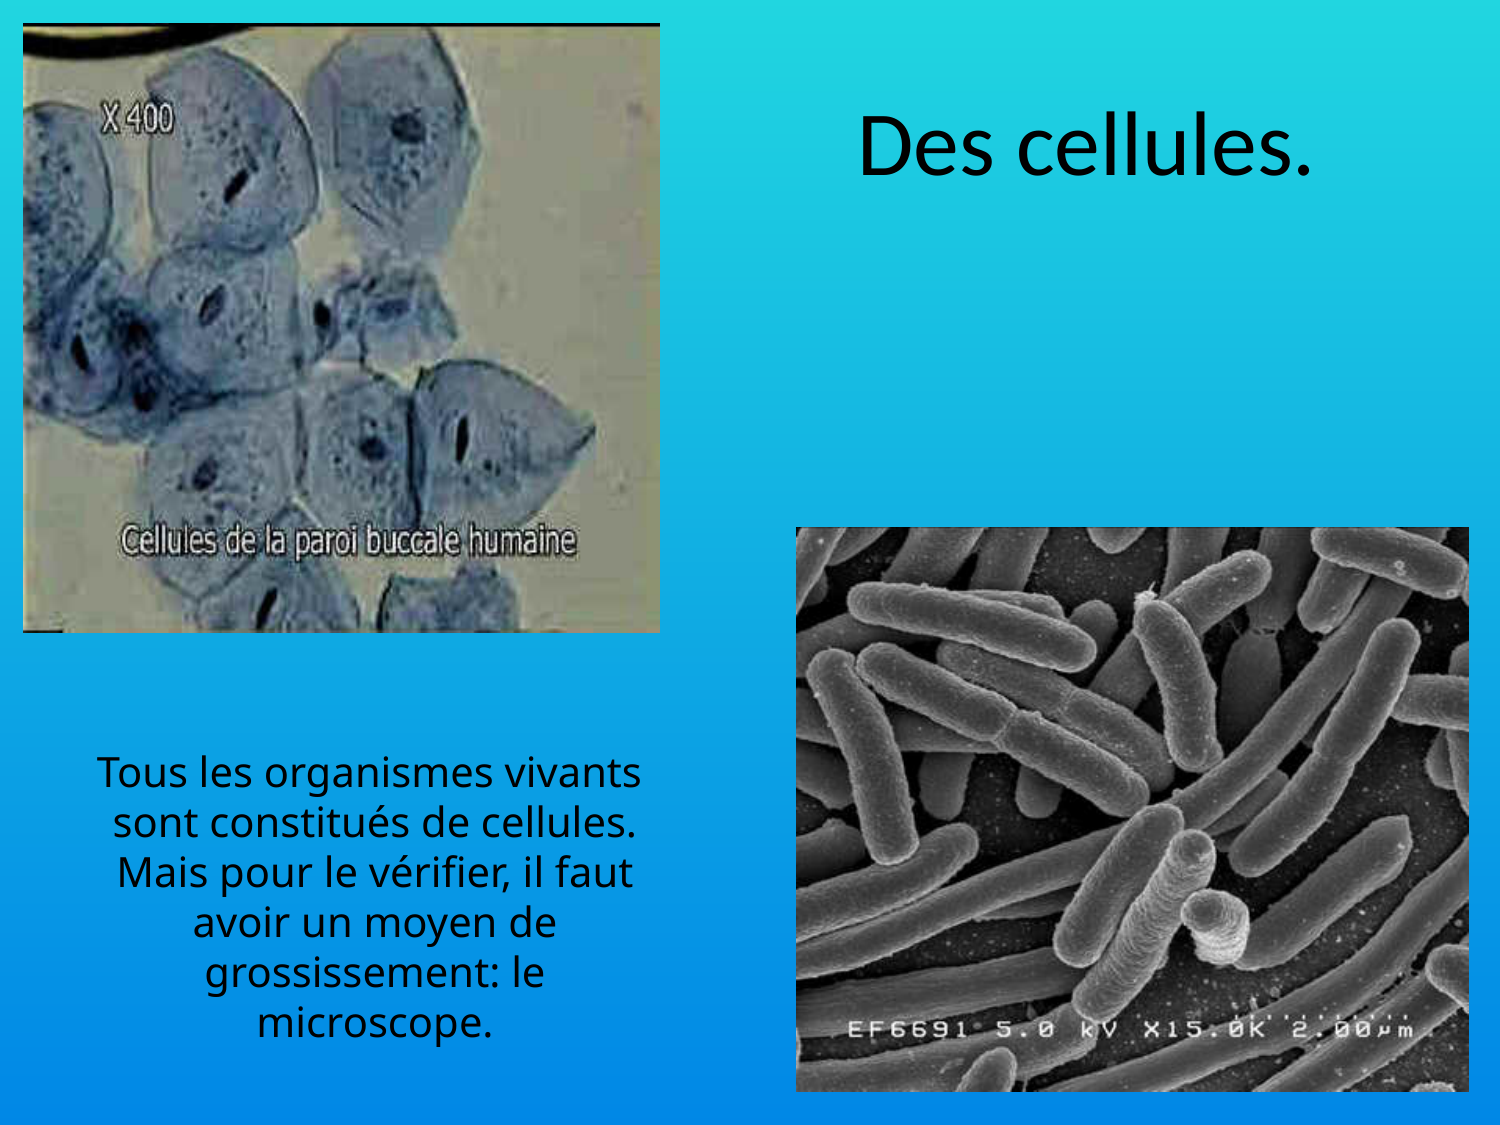

# Des cellules.
Tous les organismes vivants sont constitués de cellules. Mais pour le vérifier, il faut avoir un moyen de grossissement: le microscope.